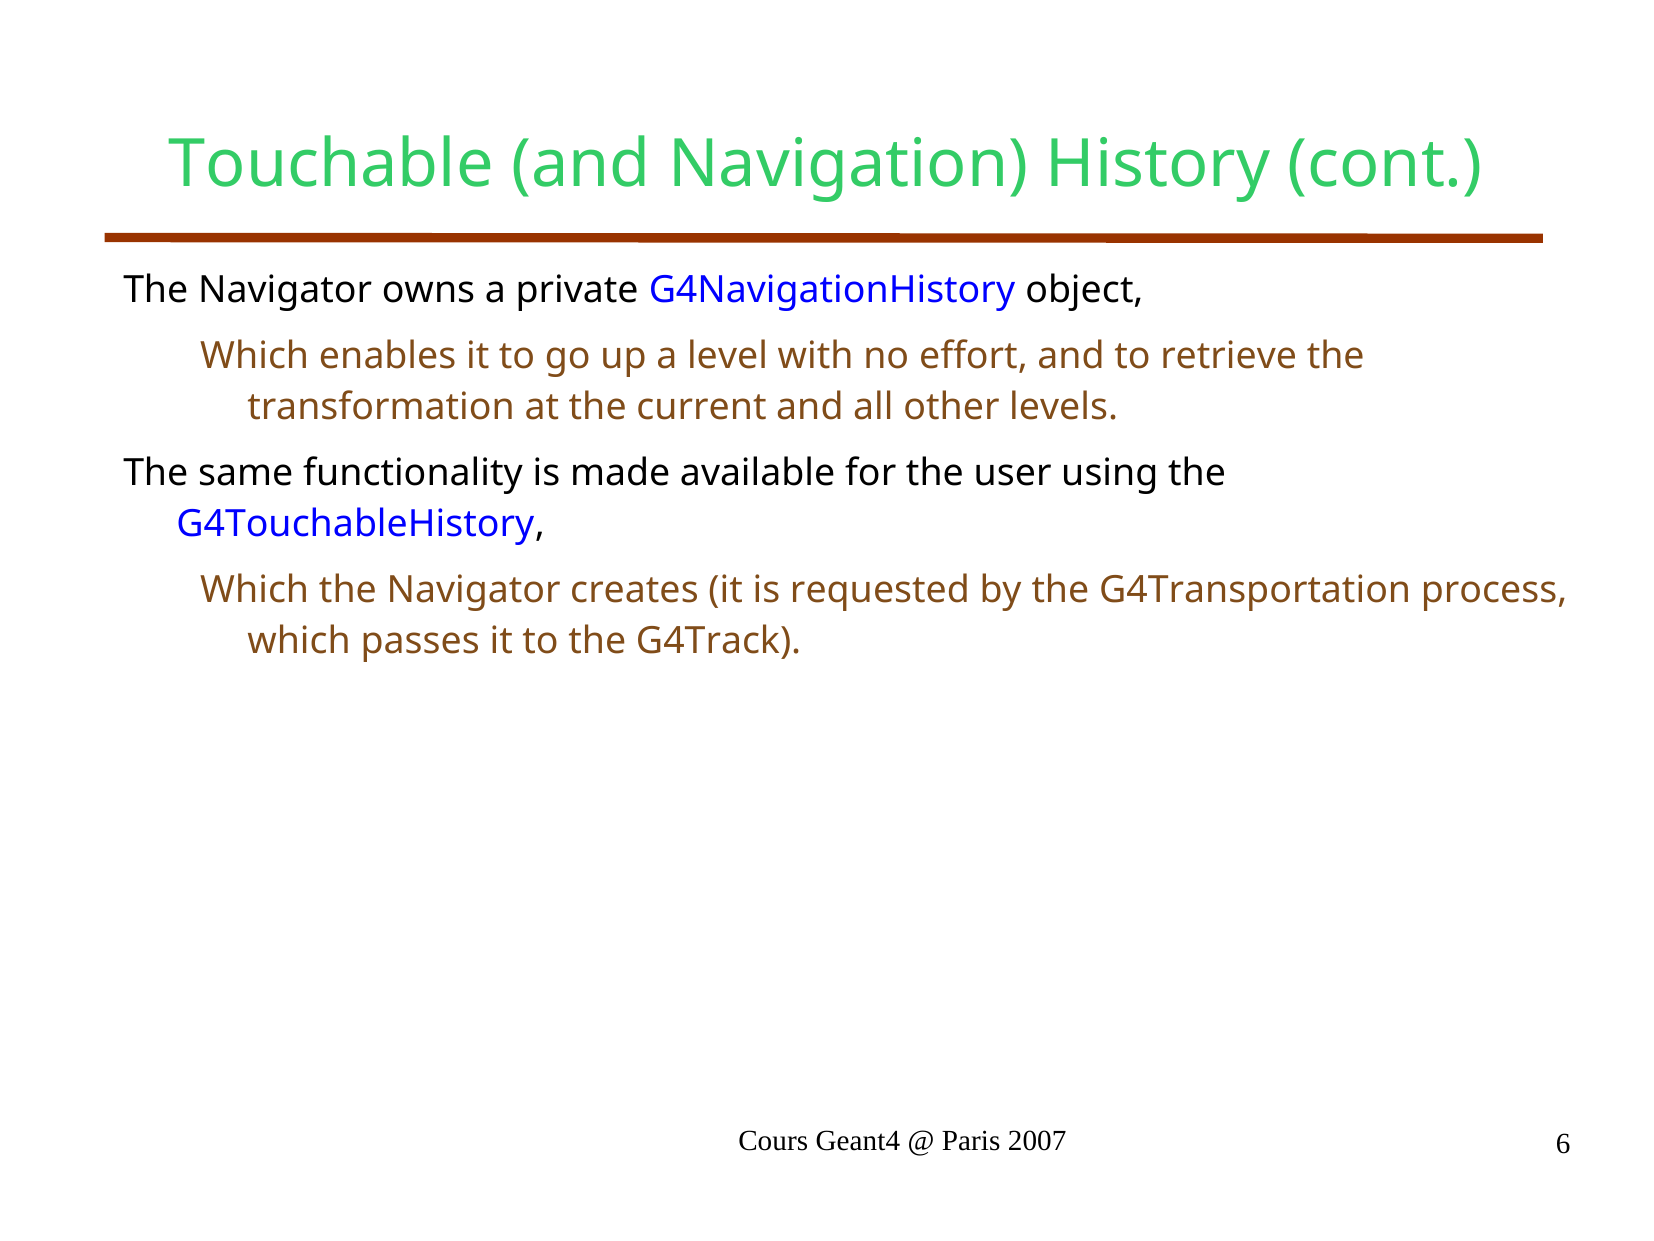

# Touchable (and Navigation) History (cont.)
The Navigator owns a private G4NavigationHistory object,
Which enables it to go up a level with no effort, and to retrieve the transformation at the current and all other levels.
The same functionality is made available for the user using the G4TouchableHistory,
Which the Navigator creates (it is requested by the G4Transportation process, which passes it to the G4Track).
Cours Geant4 @ Paris 2007
6